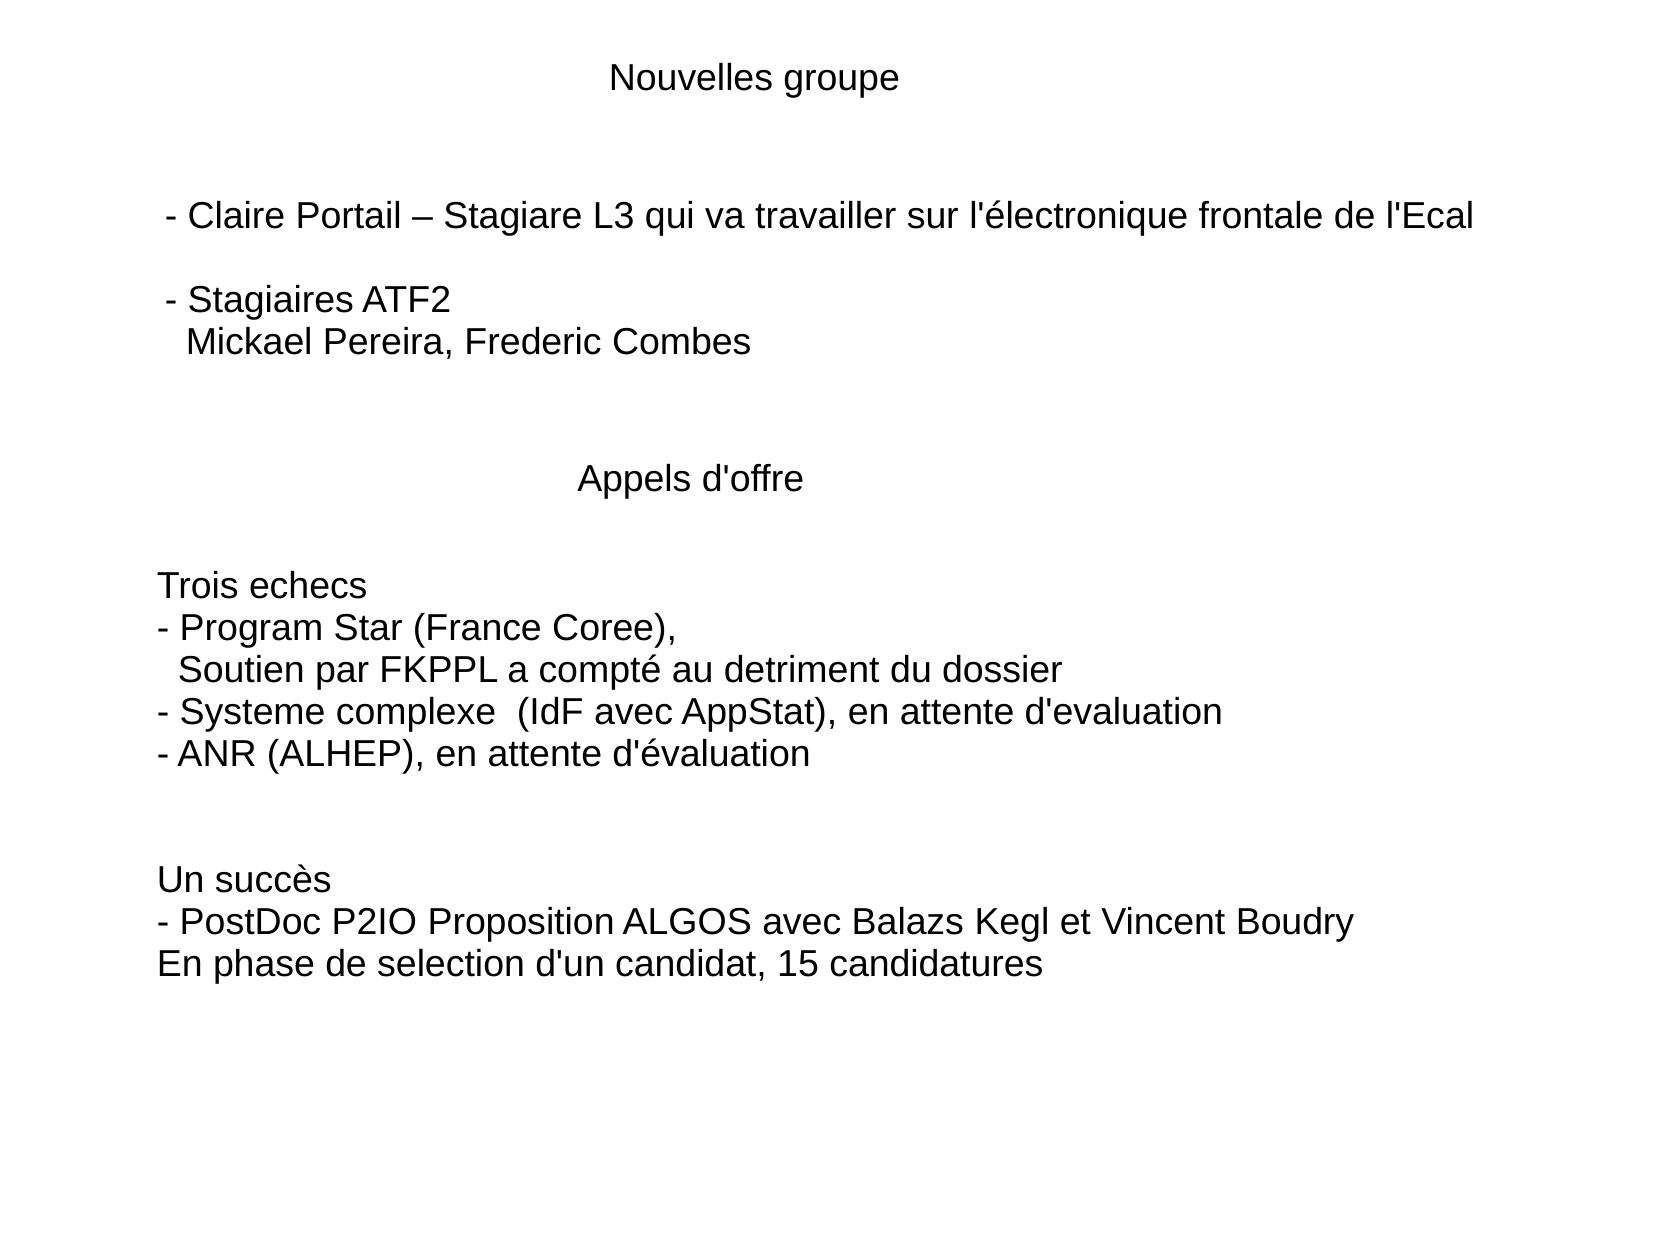

Nouvelles groupe
- Claire Portail – Stagiare L3 qui va travailler sur l'électronique frontale de l'Ecal
- Stagiaires ATF2
 Mickael Pereira, Frederic Combes
Appels d'offre
Trois echecs
- Program Star (France Coree),
 Soutien par FKPPL a compté au detriment du dossier
- Systeme complexe (IdF avec AppStat), en attente d'evaluation
- ANR (ALHEP), en attente d'évaluation
Un succès
- PostDoc P2IO Proposition ALGOS avec Balazs Kegl et Vincent Boudry
En phase de selection d'un candidat, 15 candidatures